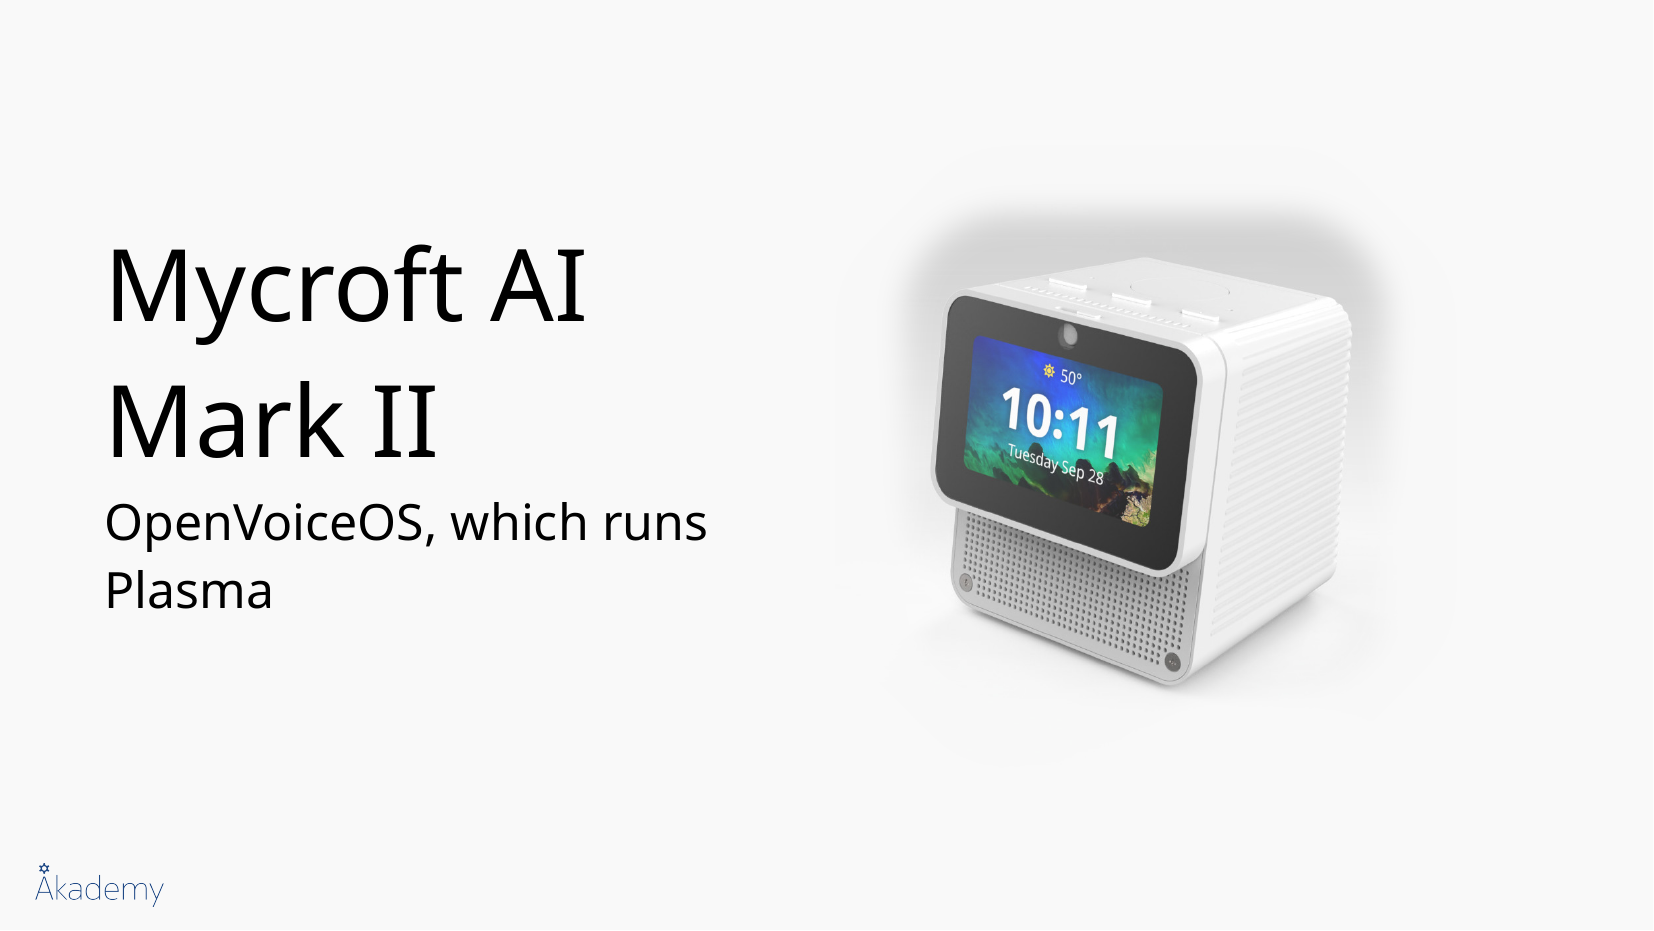

Mycroft AI Mark II
OpenVoiceOS, which runs Plasma